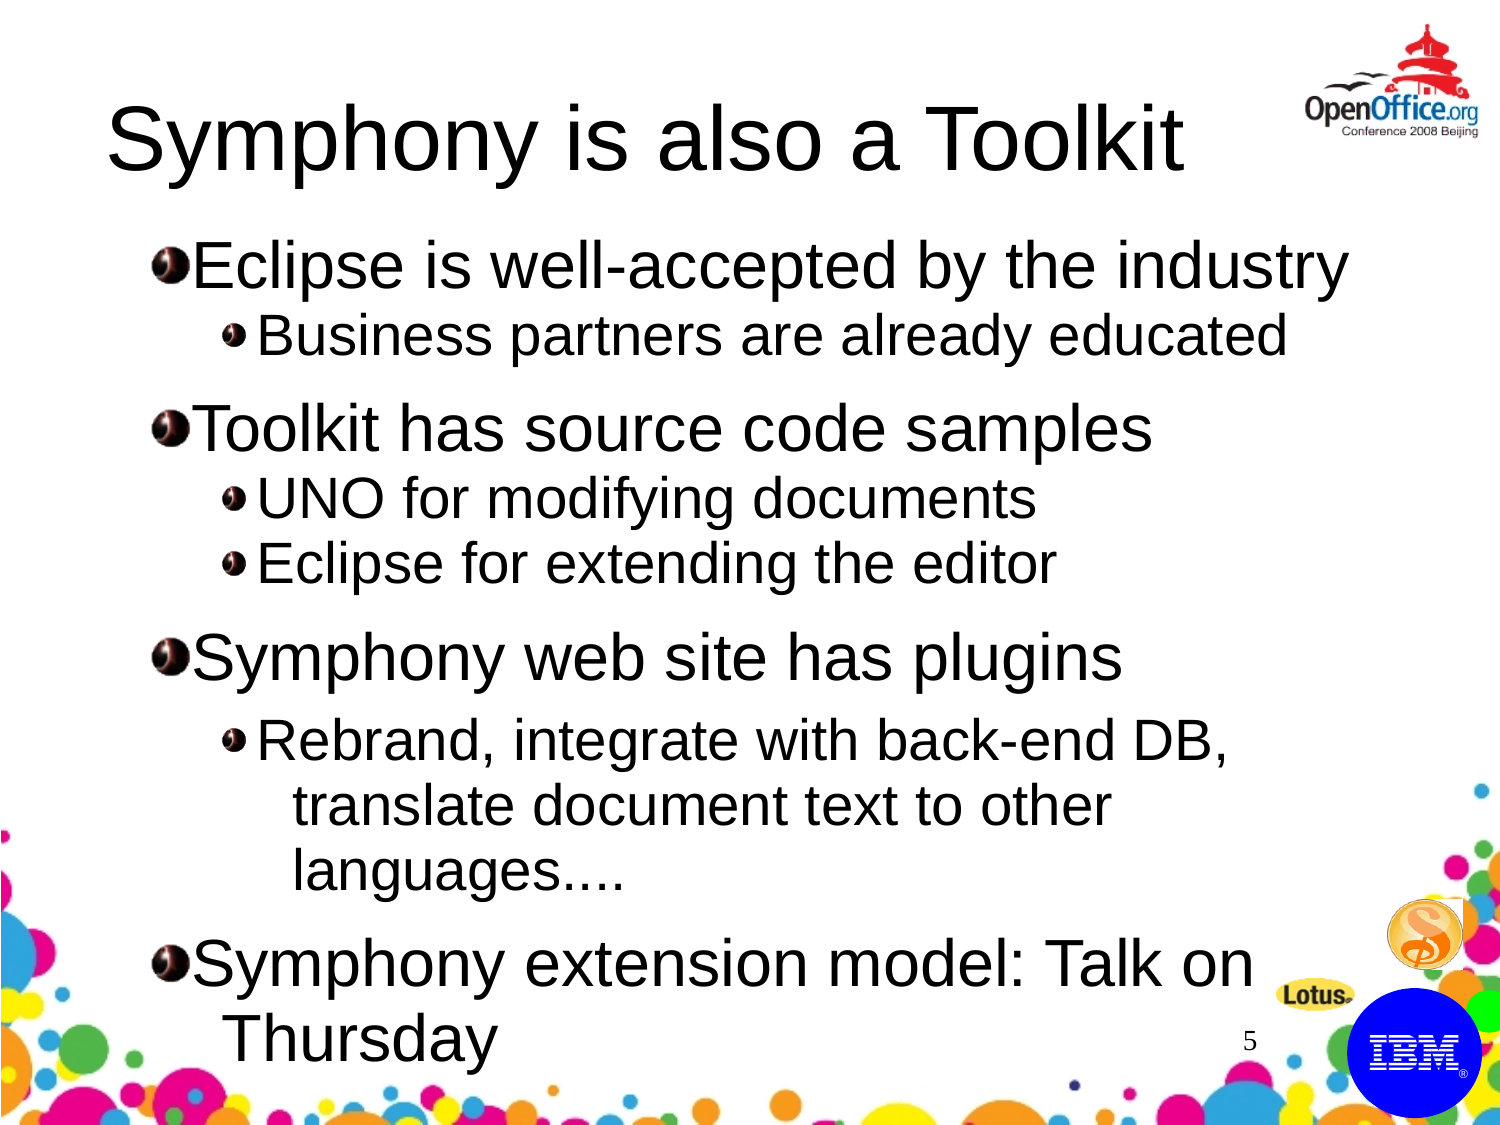

# Symphony is also a Toolkit
Eclipse is well-accepted by the industry
Business partners are already educated
Toolkit has source code samples
UNO for modifying documents
Eclipse for extending the editor
Symphony web site has plugins
Rebrand, integrate with back-end DB, translate document text to other languages....
Symphony extension model: Talk on Thursday
5